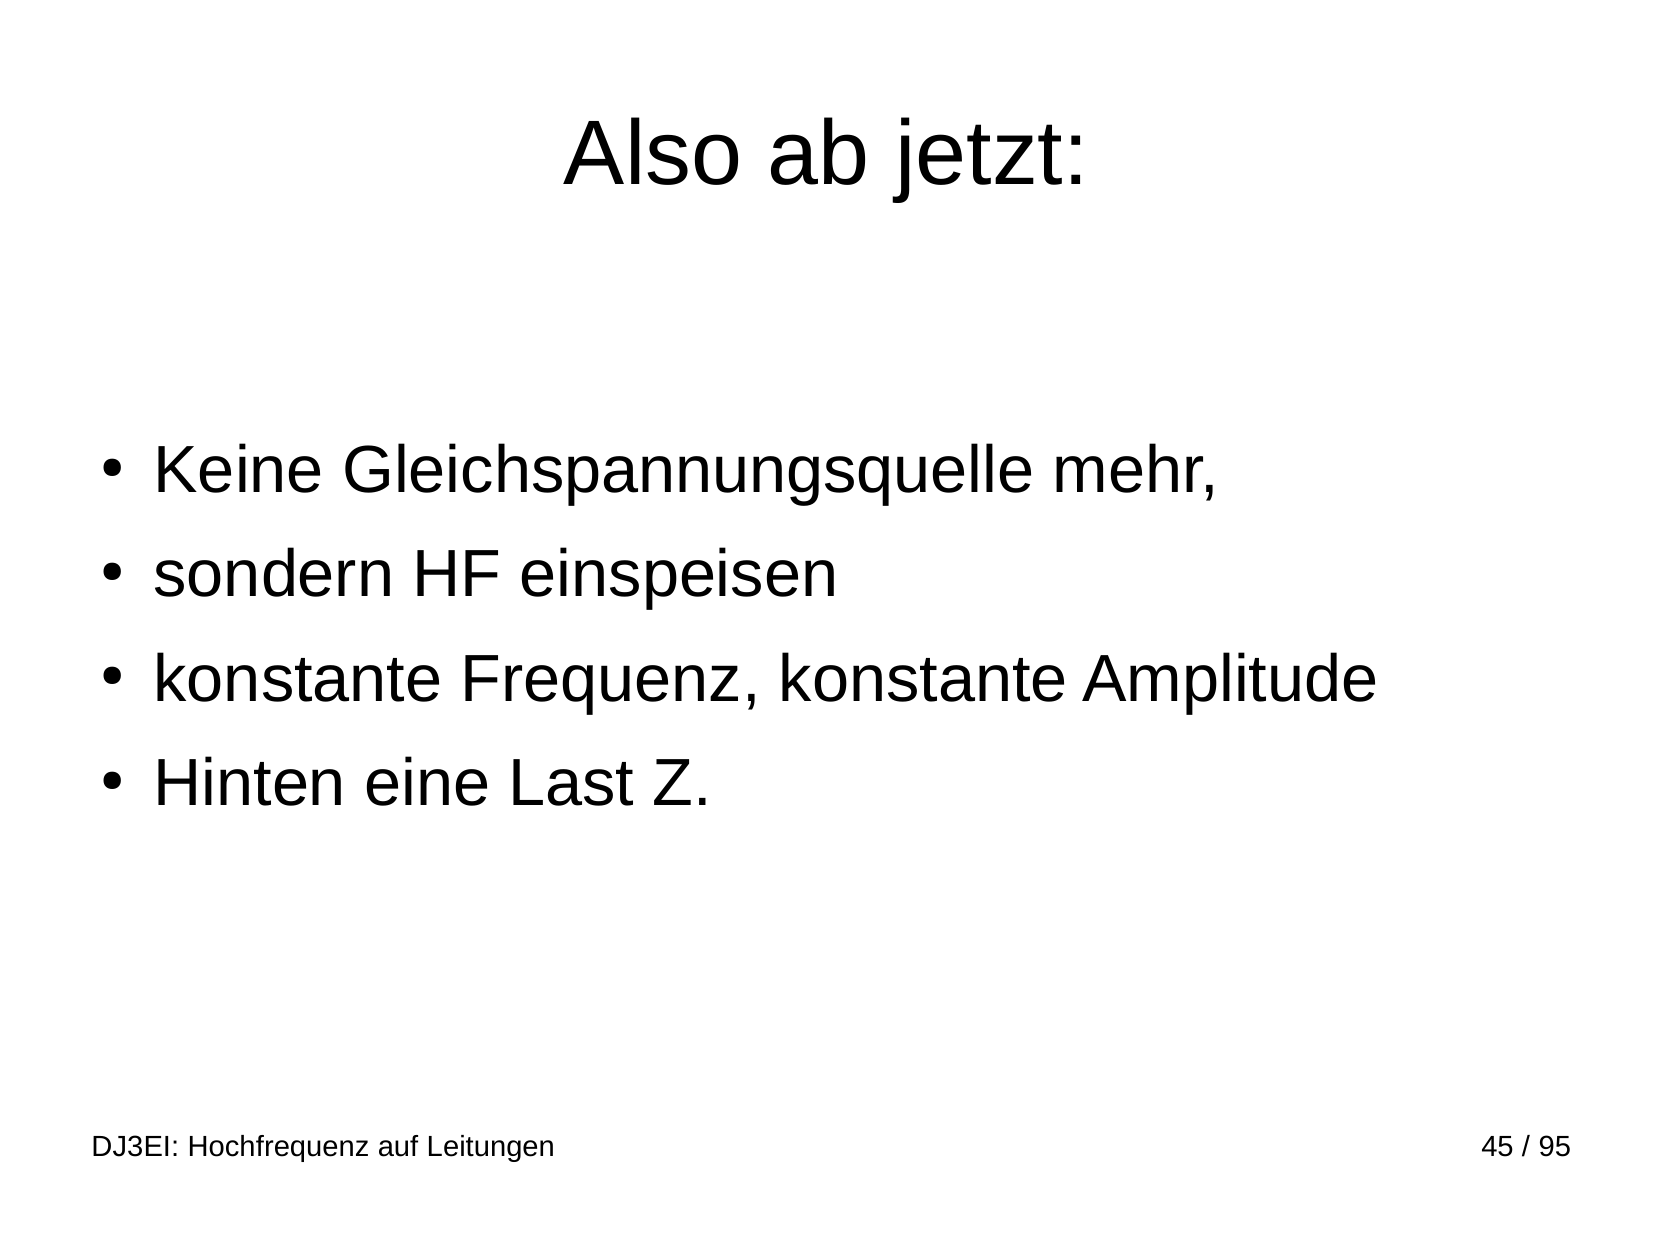

# Also ab jetzt:
Keine Gleichspannungsquelle mehr,
sondern HF einspeisen
konstante Frequenz, konstante Amplitude
Hinten eine Last Z.